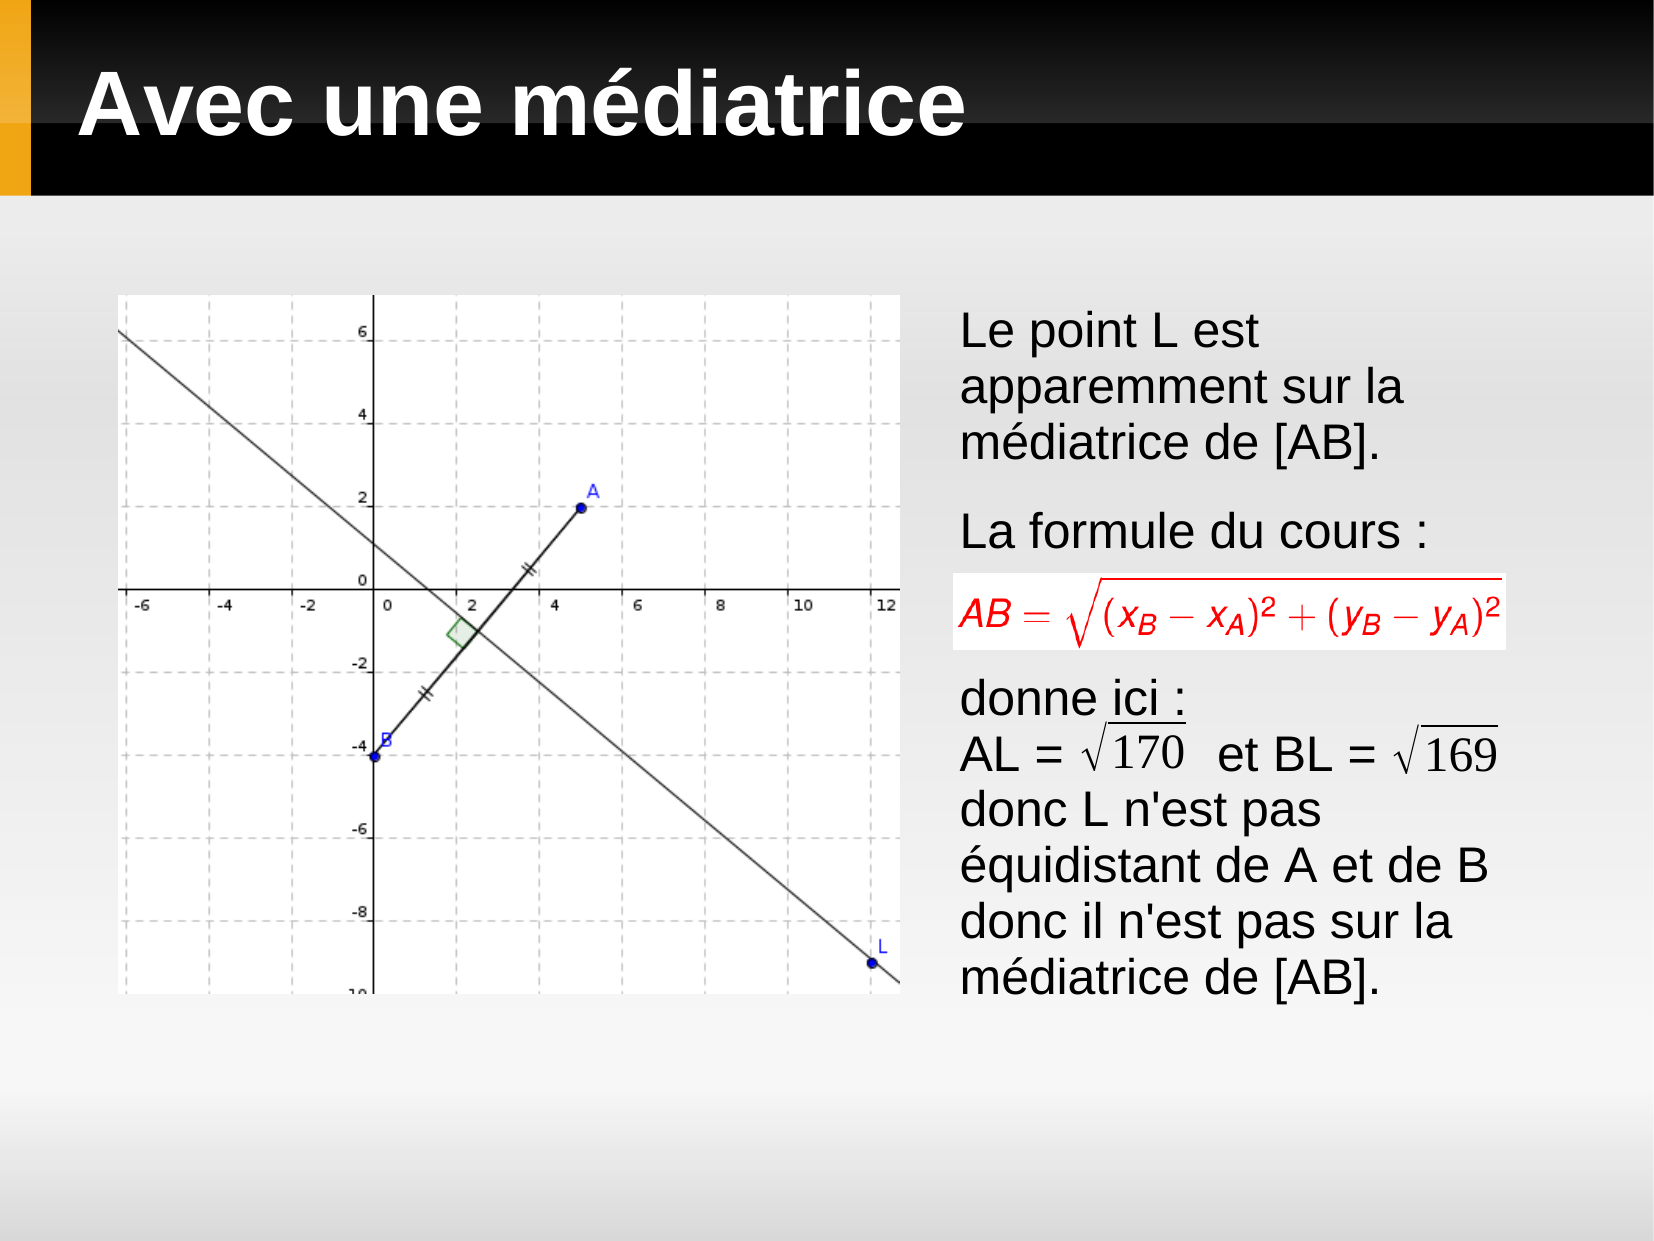

# Avec une médiatrice
Le point L est apparemment sur la médiatrice de [AB].
La formule du cours :
donne ici :
AL = et BL =
donc L n'est pas équidistant de A et de B
donc il n'est pas sur la médiatrice de [AB].